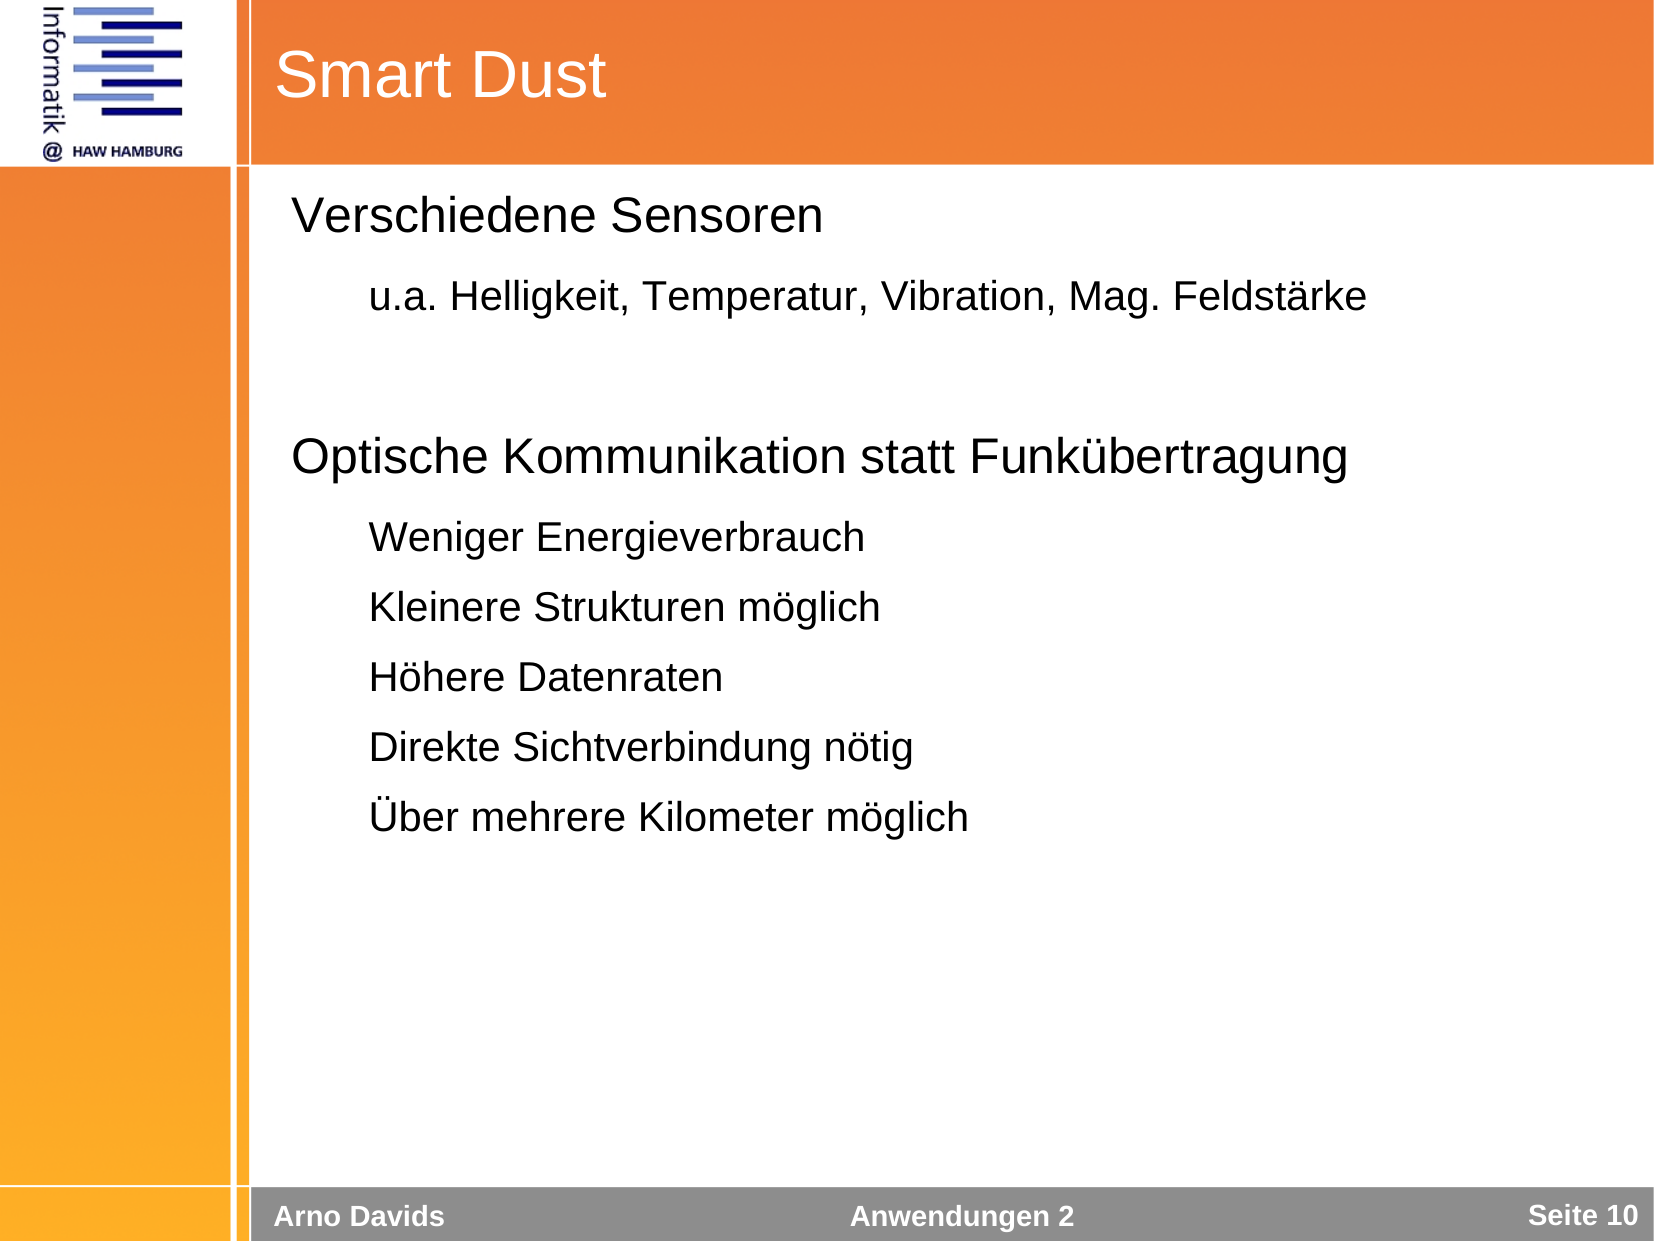

# Smart Dust
Verschiedene Sensoren
u.a. Helligkeit, Temperatur, Vibration, Mag. Feldstärke
Optische Kommunikation statt Funkübertragung
Weniger Energieverbrauch
Kleinere Strukturen möglich
Höhere Datenraten
Direkte Sichtverbindung nötig
Über mehrere Kilometer möglich